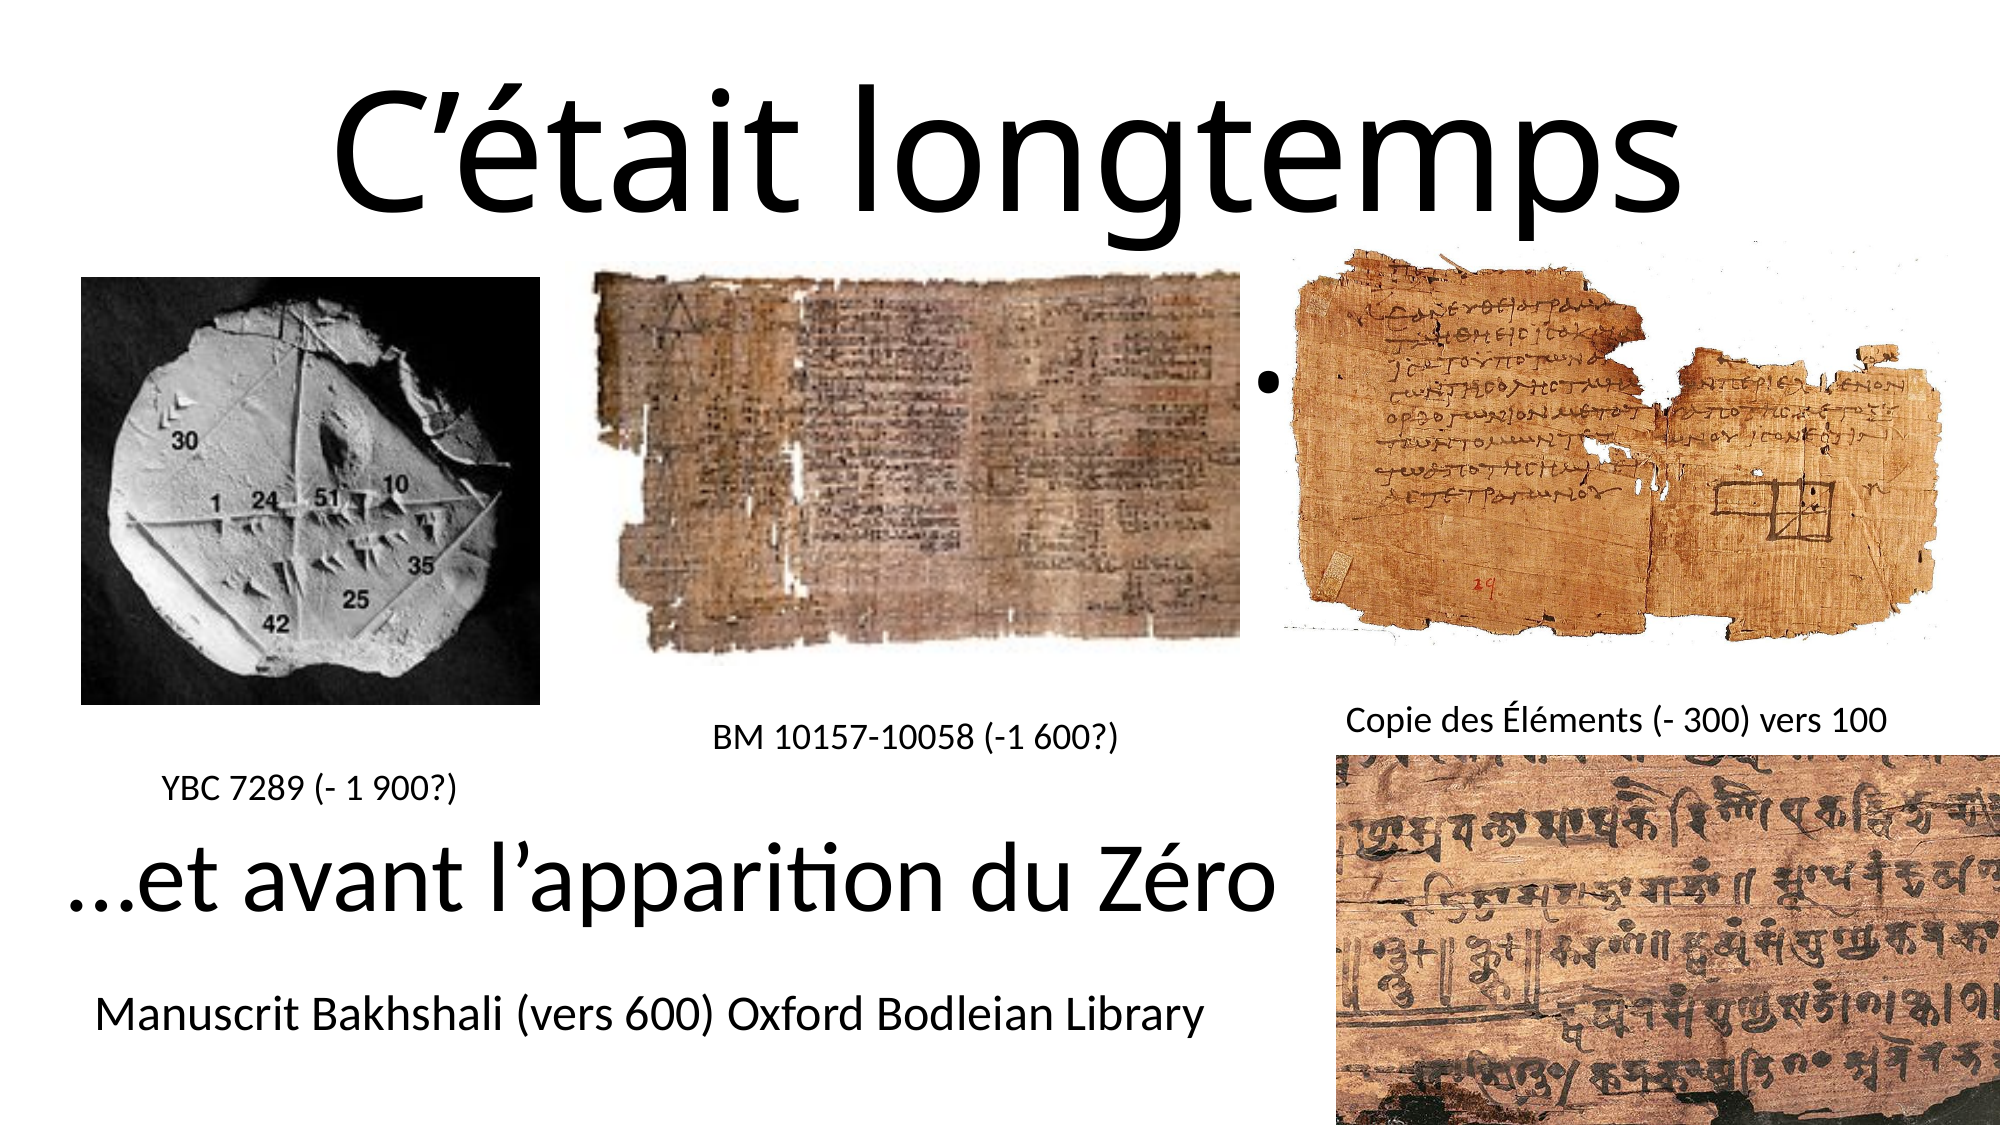

# C’était longtemps avant…
Copie des Éléments (- 300) vers 100
BM 10157-10058 (-1 600?)
YBC 7289 (- 1 900?)
…et avant l’apparition du Zéro
Manuscrit Bakhshali (vers 600) Oxford Bodleian Library